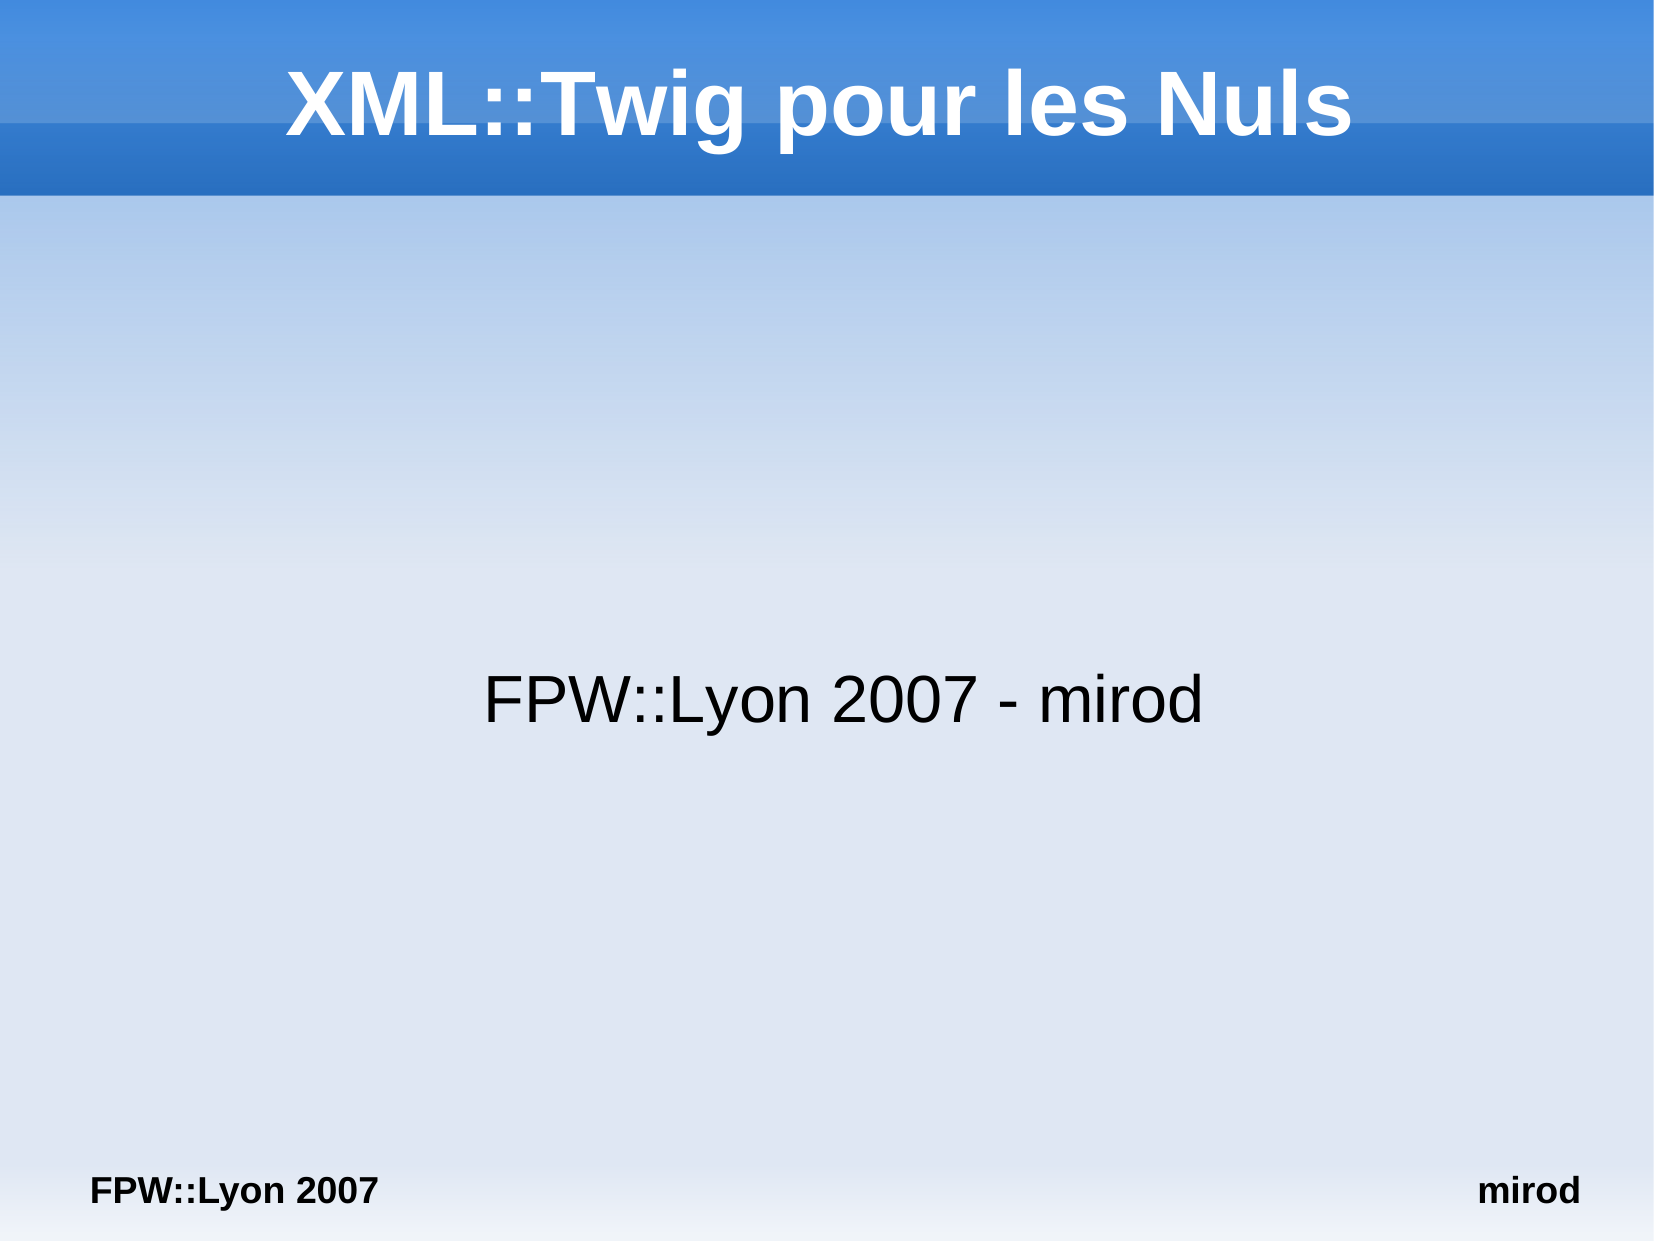

# XML::Twig pour les Nuls
FPW::Lyon 2007 - mirod
FPW::Lyon 2007
mirod